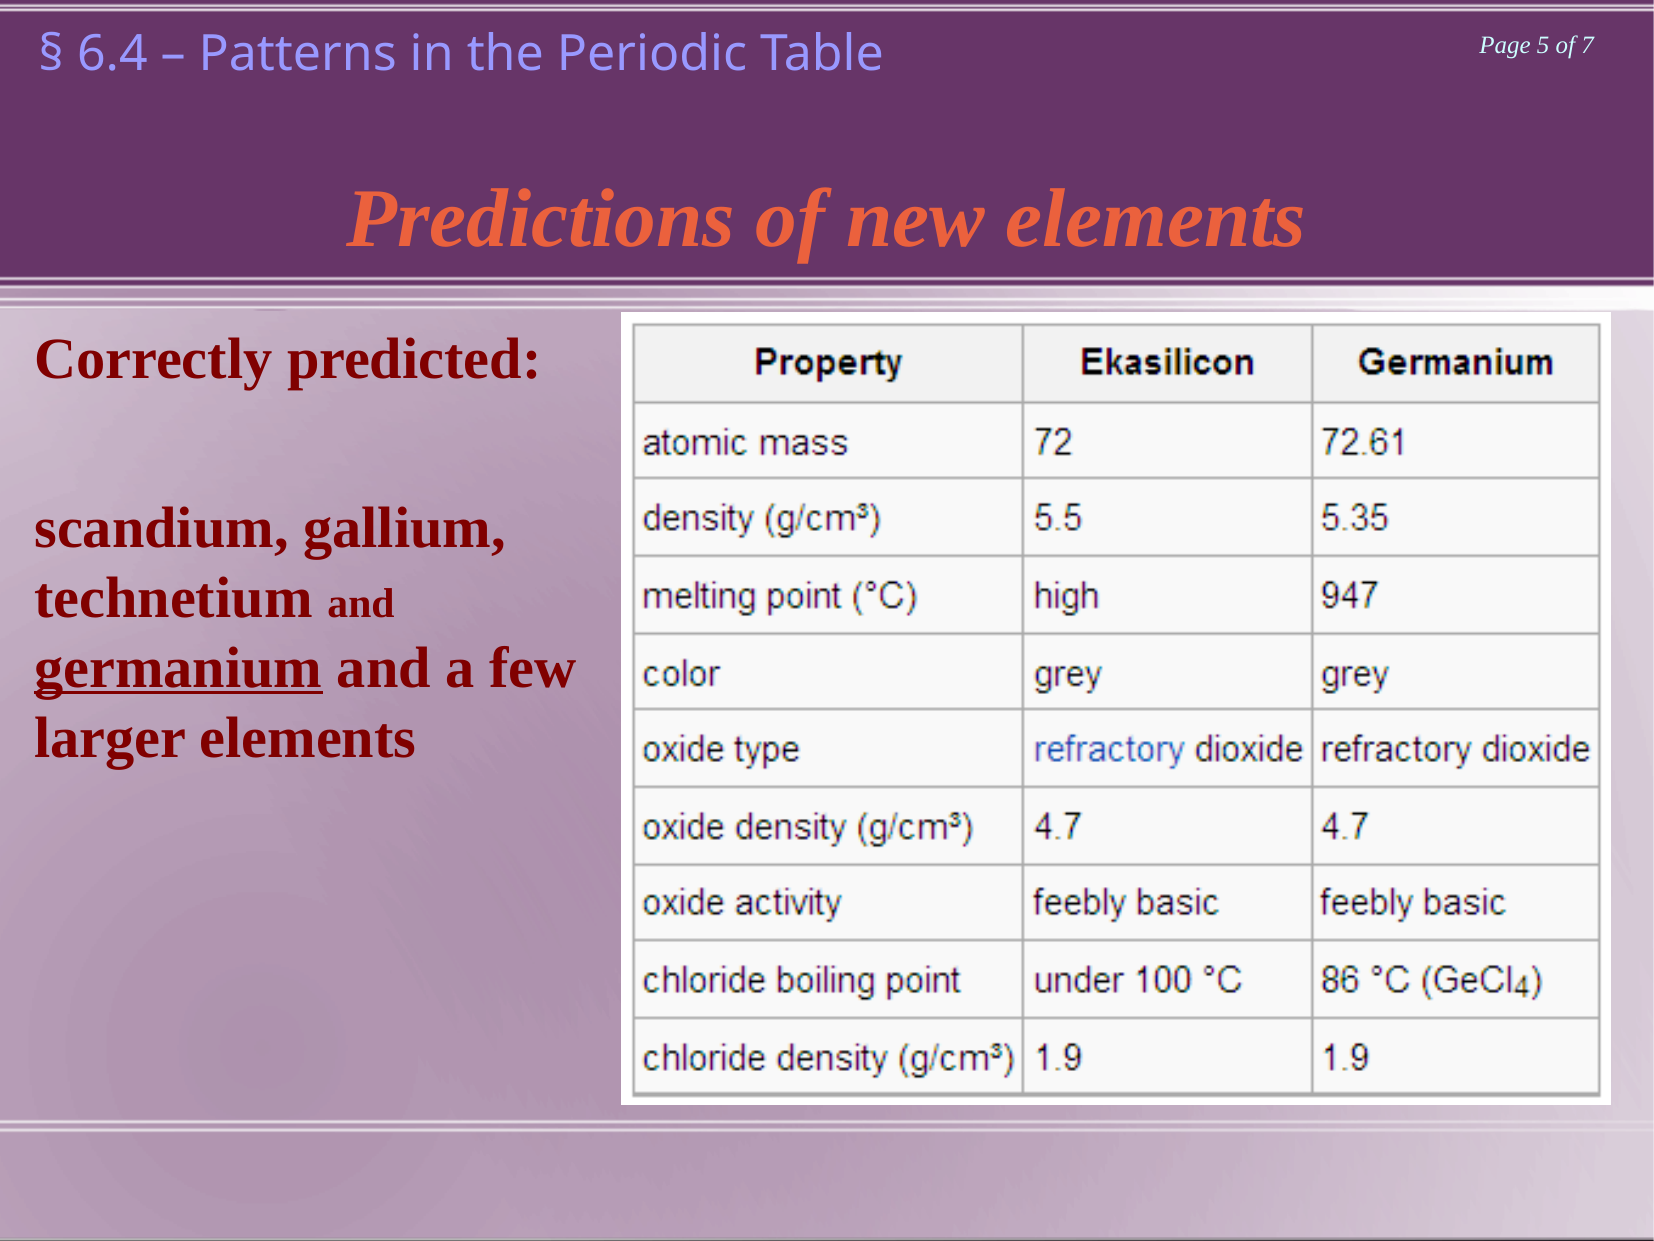

§ 6.4 – Patterns in the Periodic Table
Page of 7
# Predictions of new elements
Correctly predicted:
scandium, gallium, technetium and germanium and a few larger elements